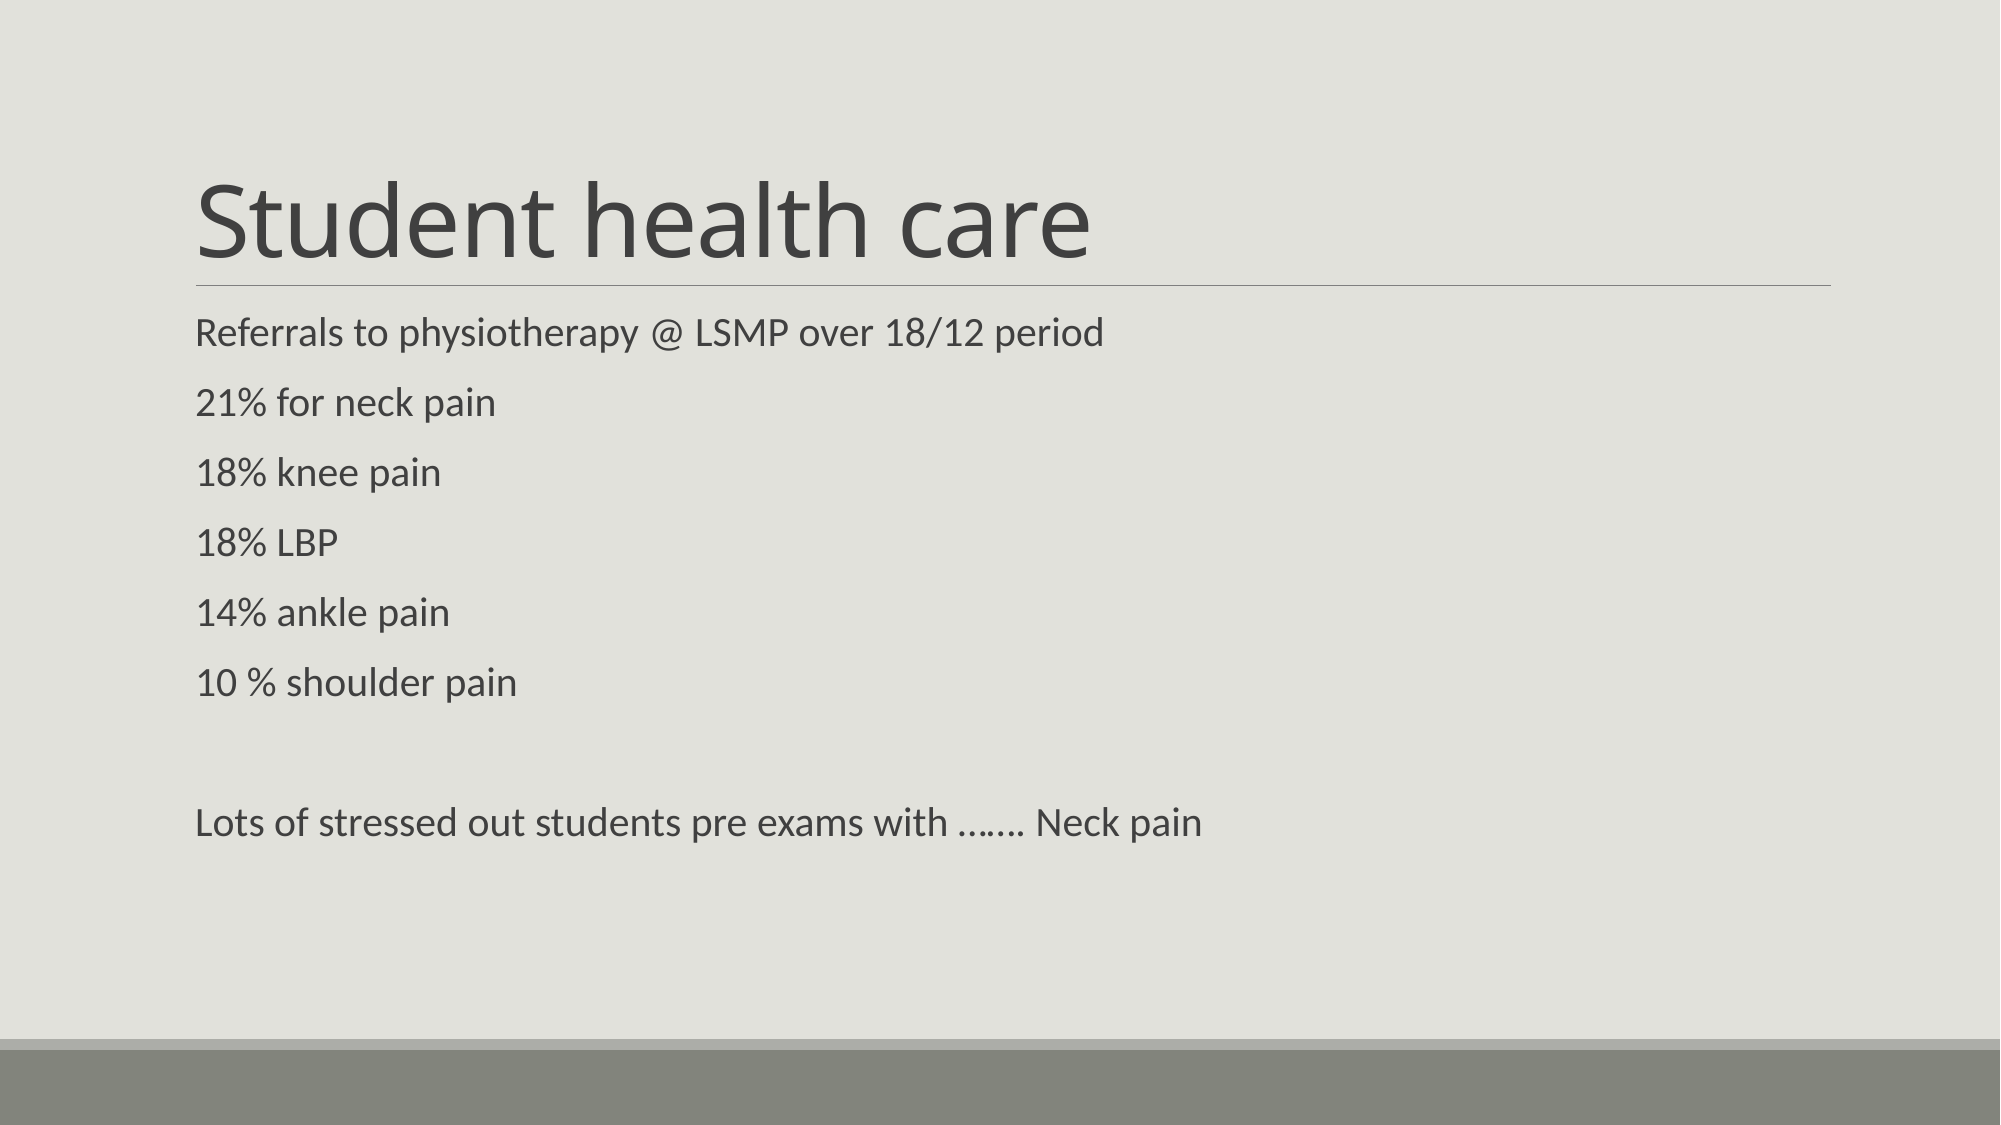

# Student health care
Referrals to physiotherapy @ LSMP over 18/12 period
21% for neck pain
18% knee pain
18% LBP
14% ankle pain
10 % shoulder pain
Lots of stressed out students pre exams with ……. Neck pain